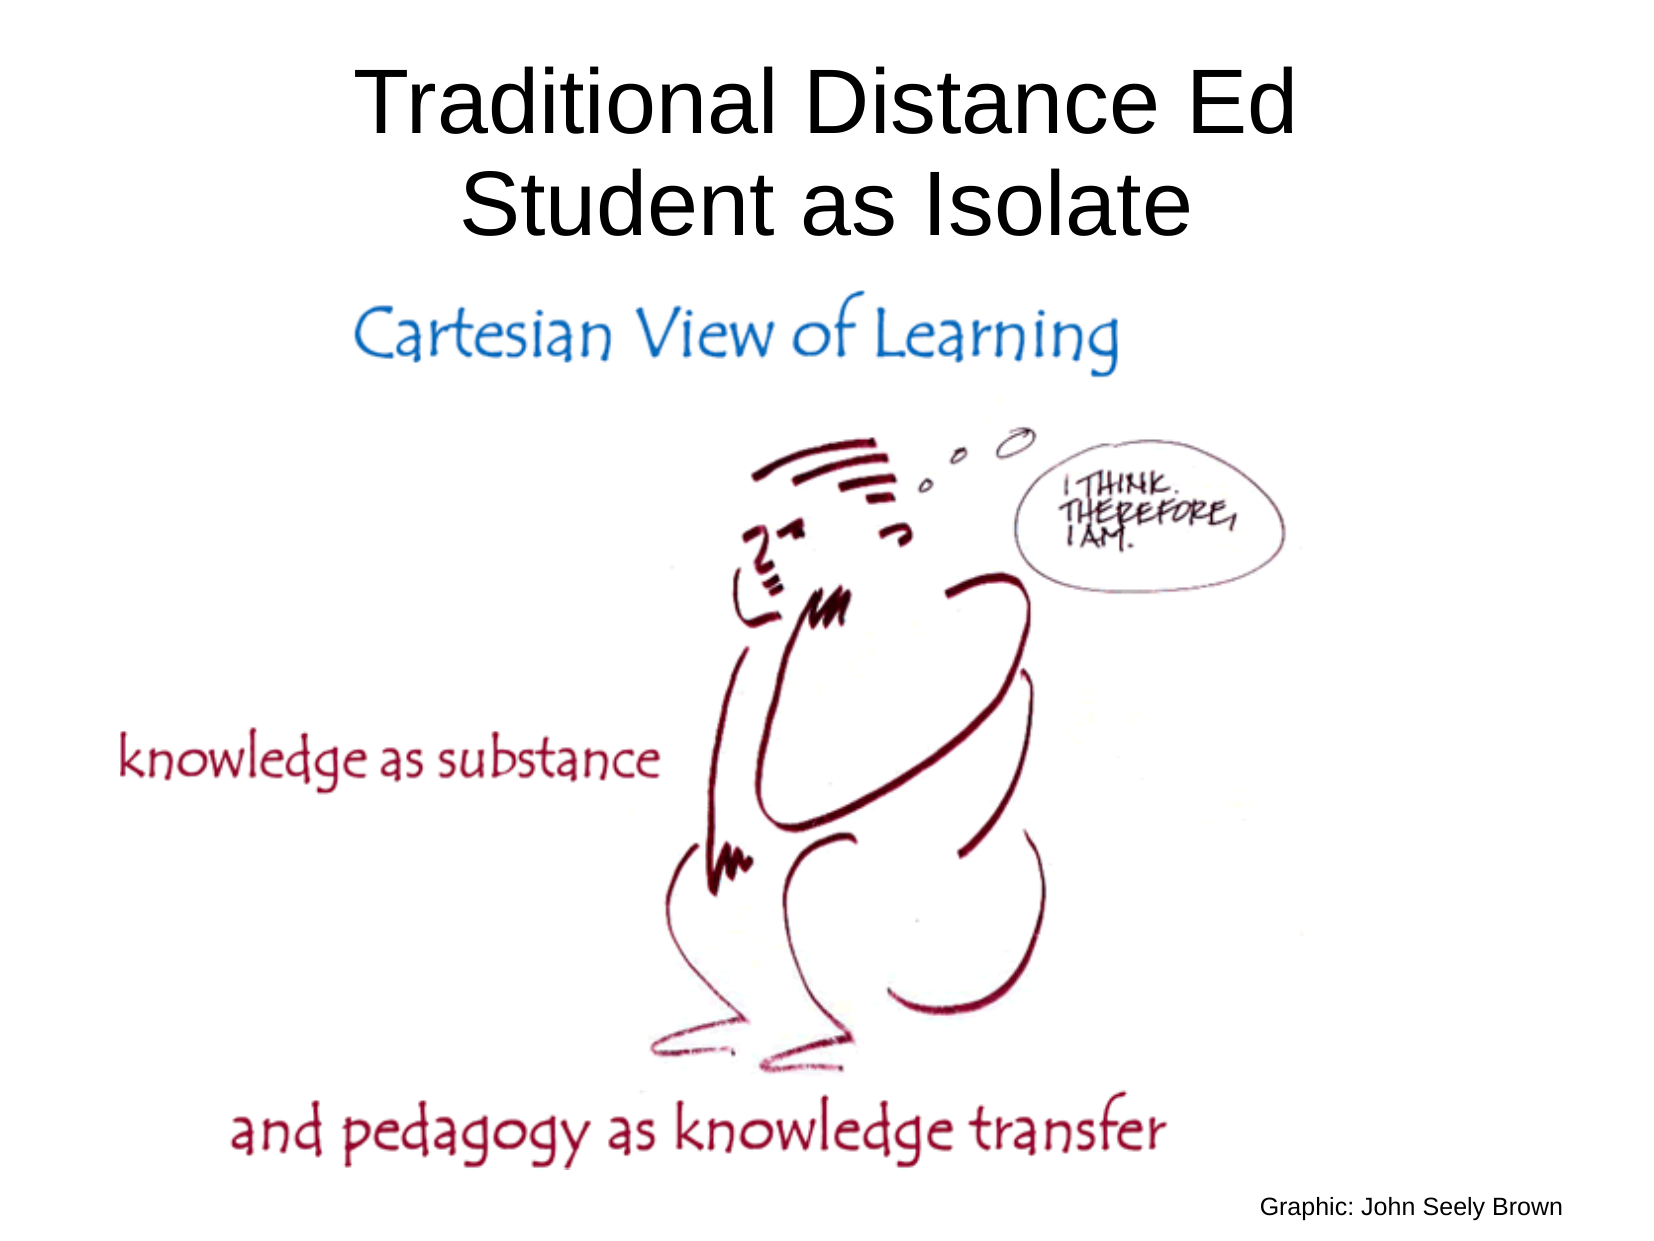

# Traditional Distance Ed Student as Isolate
Graphic: John Seely Brown